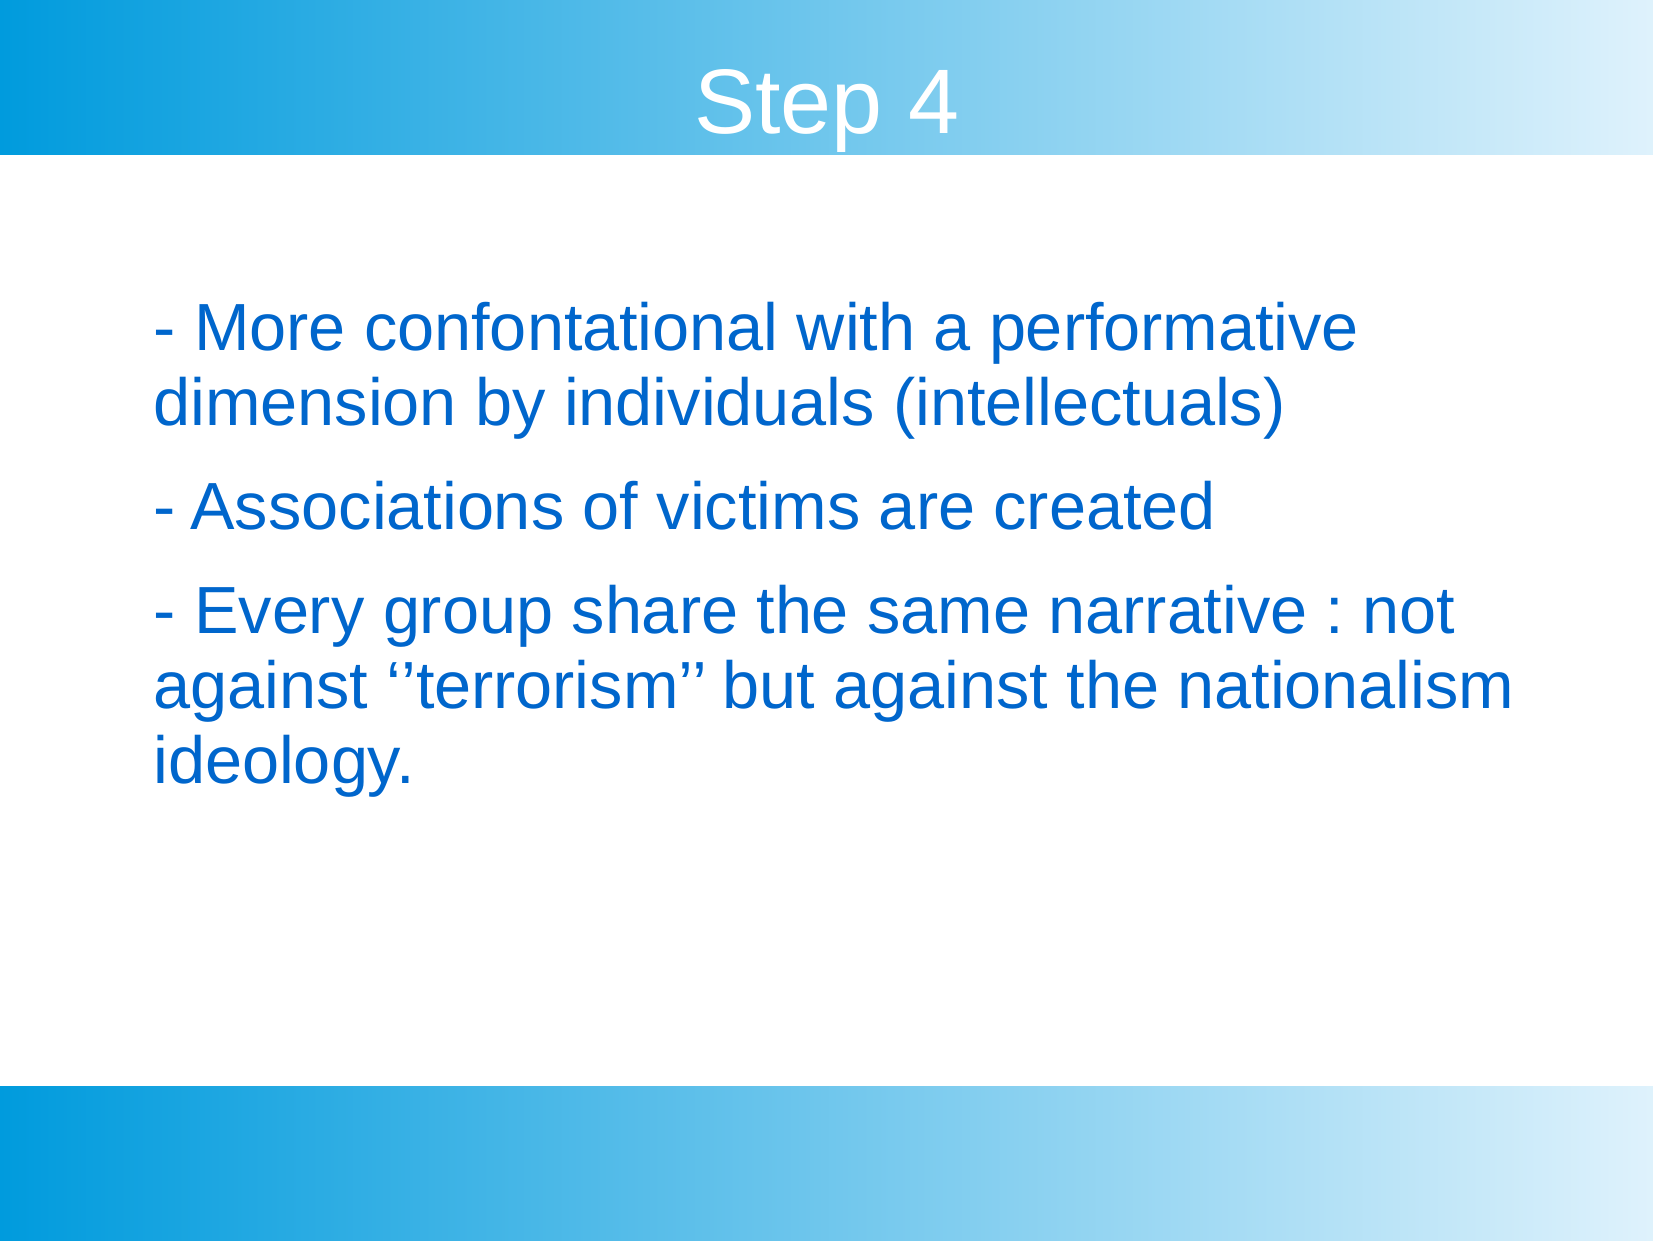

# Step 4
- More confontational with a performative dimension by individuals (intellectuals)
- Associations of victims are created
- Every group share the same narrative : not against ‘’terrorism’’ but against the nationalism ideology.